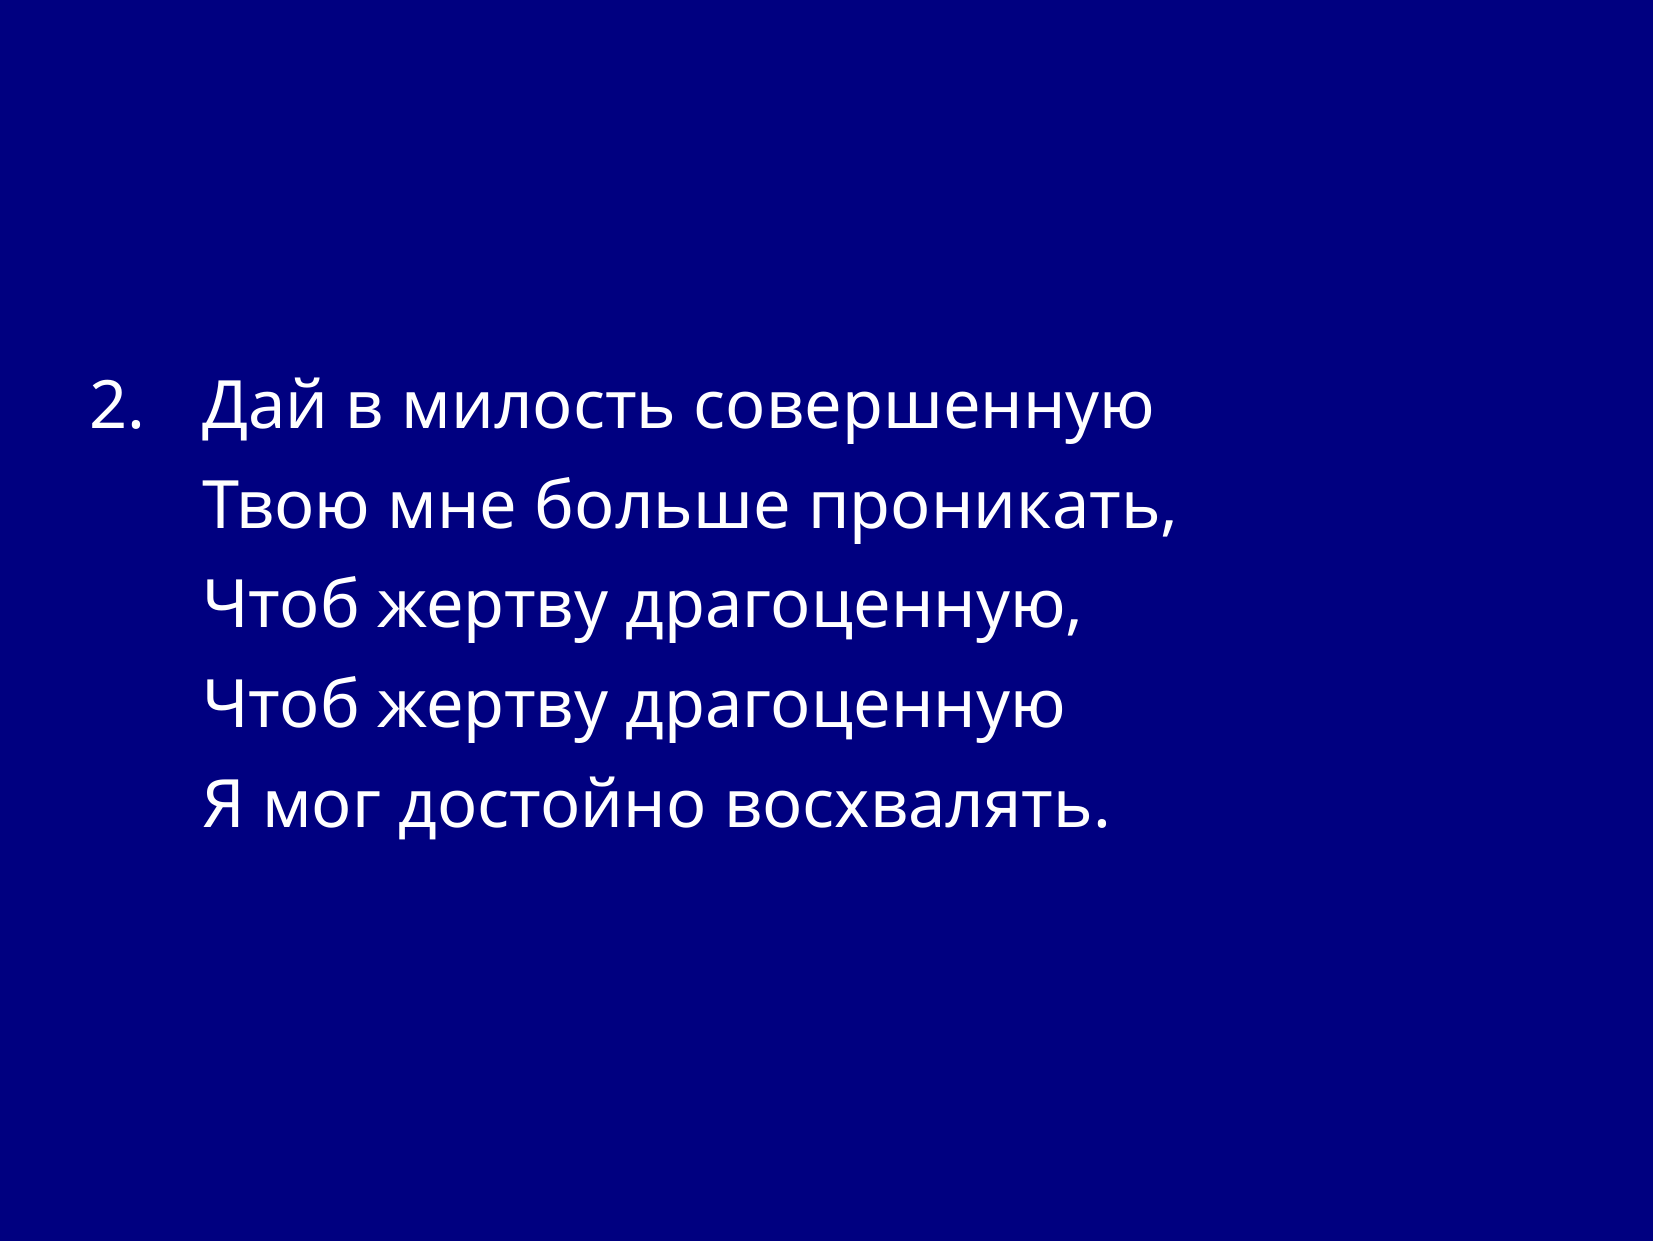

2.	Дай в милость совершенную
	Твою мне больше проникать,
	Чтоб жертву драгоценную,
	Чтоб жертву драгоценную
	Я мог достойно восхвалять.